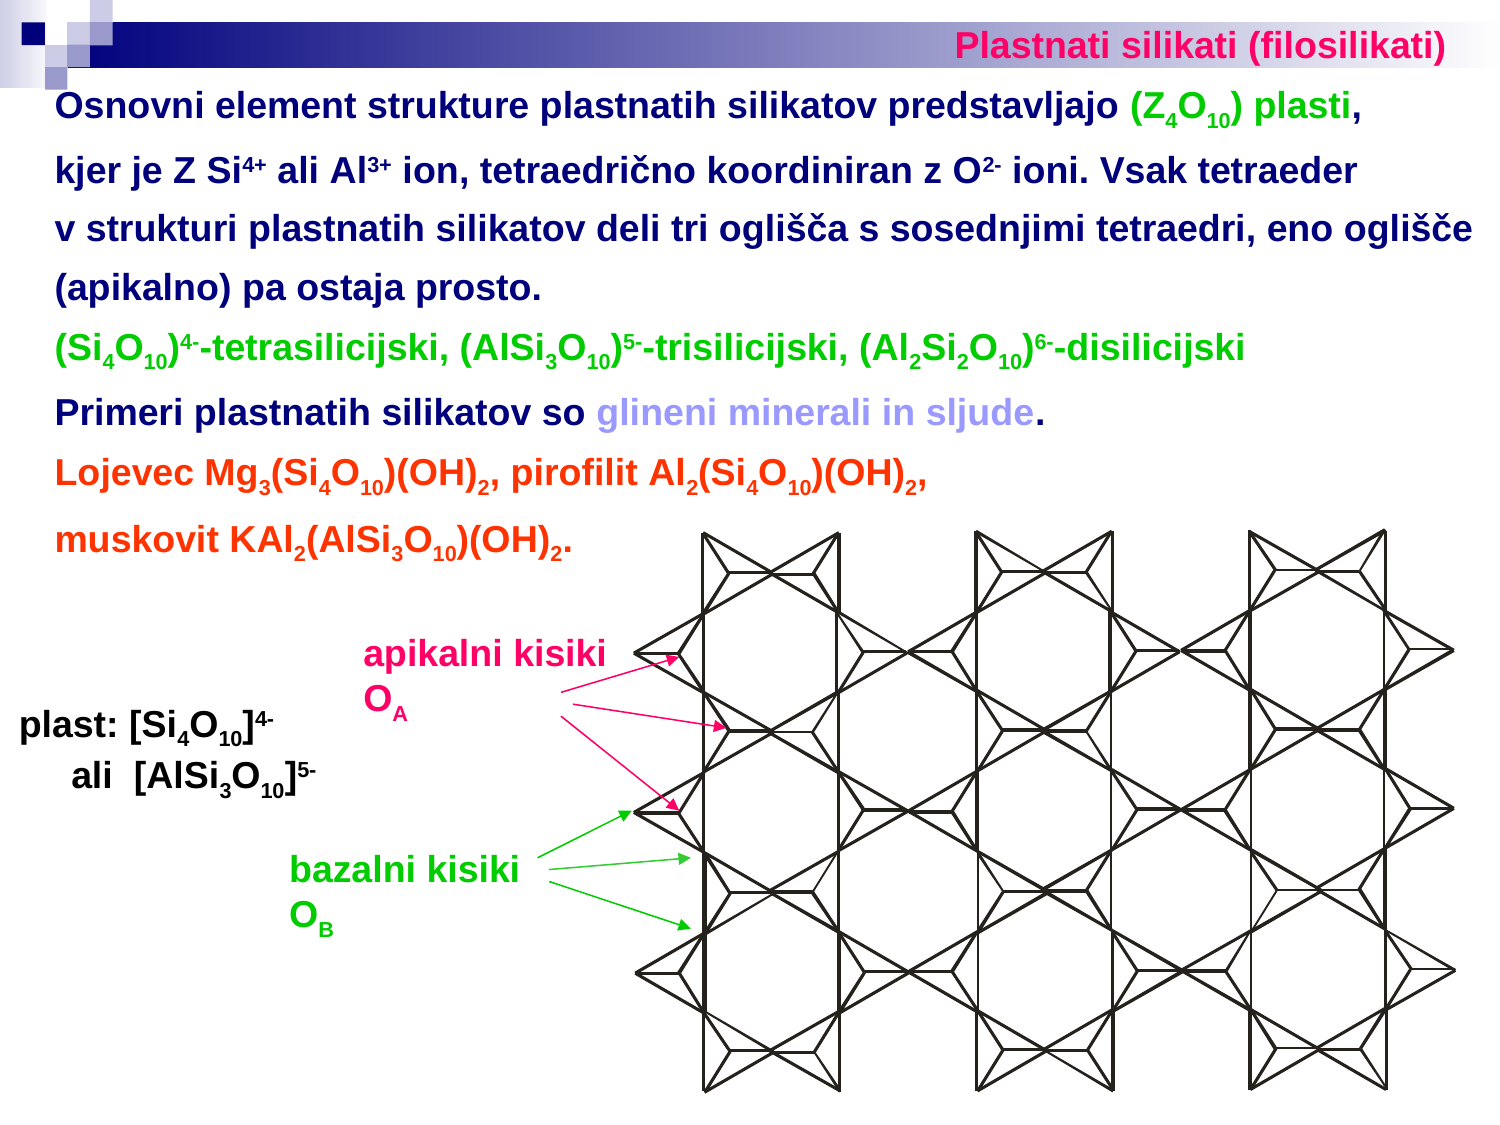

Plastnati silikati (filosilikati)
Osnovni element strukture plastnatih silikatov predstavljajo (Z4O10) plasti,
kjer je Z Si4+ ali Al3+ ion, tetraedrično koordiniran z O2- ioni. Vsak tetraeder
v strukturi plastnatih silikatov deli tri oglišča s sosednjimi tetraedri, eno oglišče
(apikalno) pa ostaja prosto.
(Si4O10)4--tetrasilicijski, (AlSi3O10)5--trisilicijski, (Al2Si2O10)6--disilicijski
Primeri plastnatih silikatov so glineni minerali in sljude.
Lojevec Mg3(Si4O10)(OH)2, pirofilit Al2(Si4O10)(OH)2,
muskovit KAl2(AlSi3O10)(OH)2.
apikalni kisiki
OA
plast: [Si4O10]4-
 ali [AlSi3O10]5-
bazalni kisiki
OB